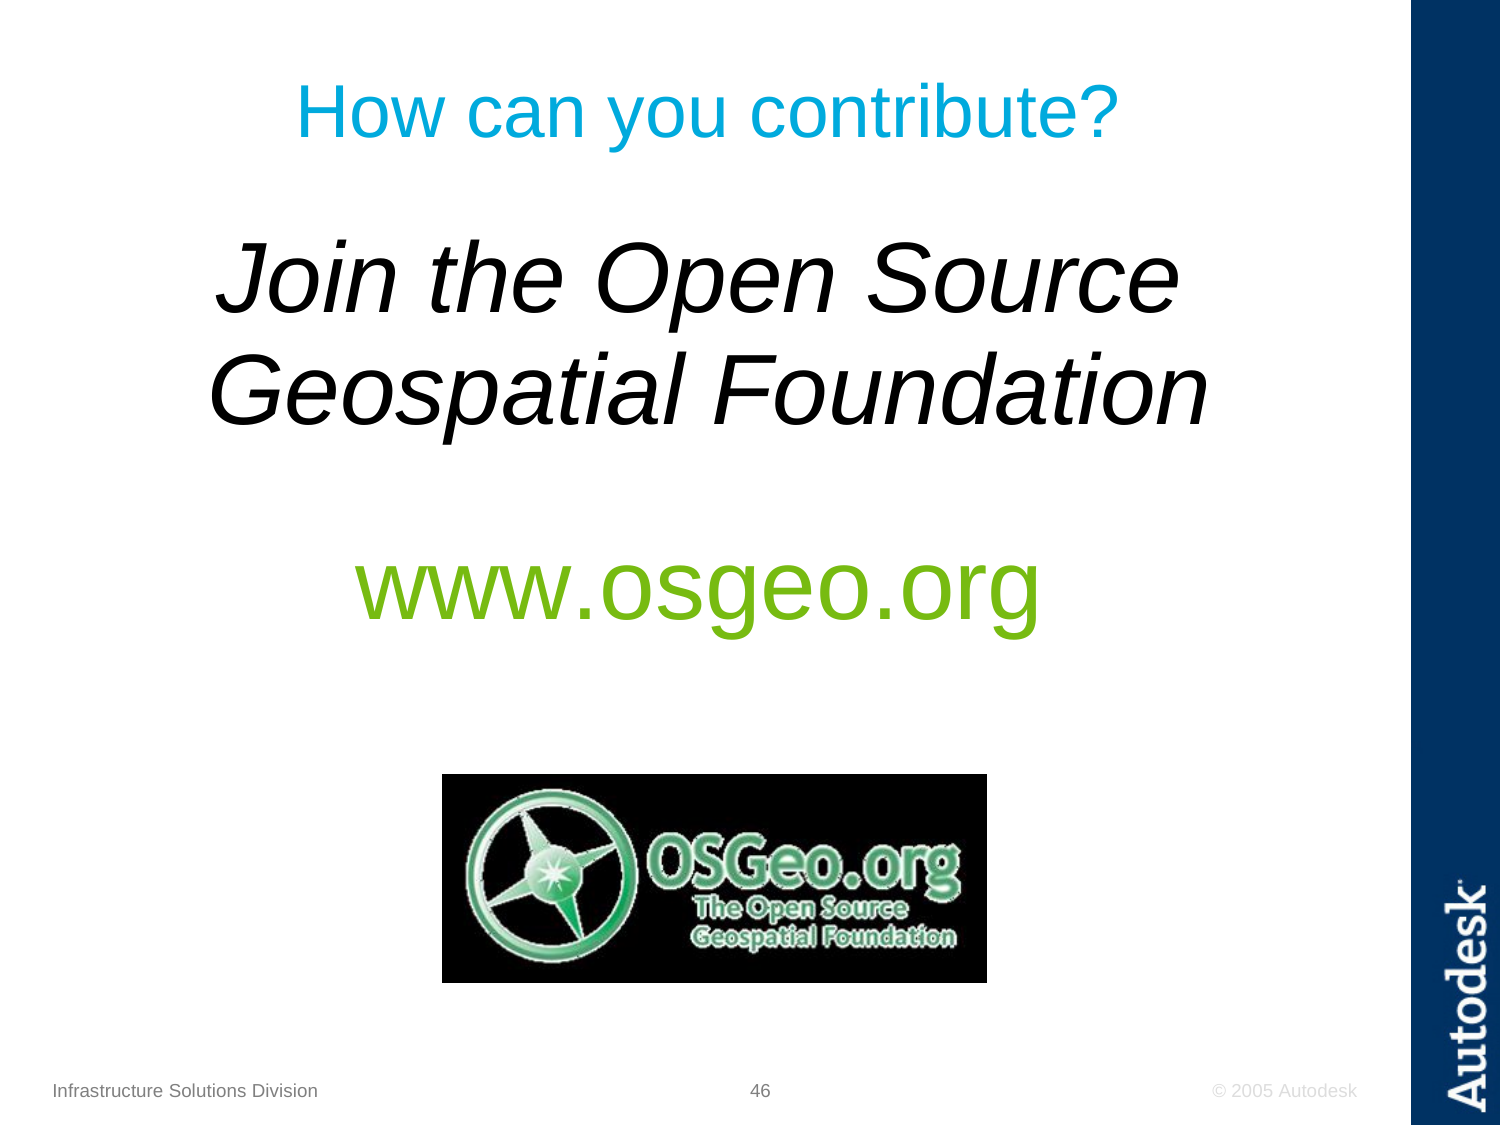

# How can you contribute?
Join the Open Source Geospatial Foundation
www.osgeo.org